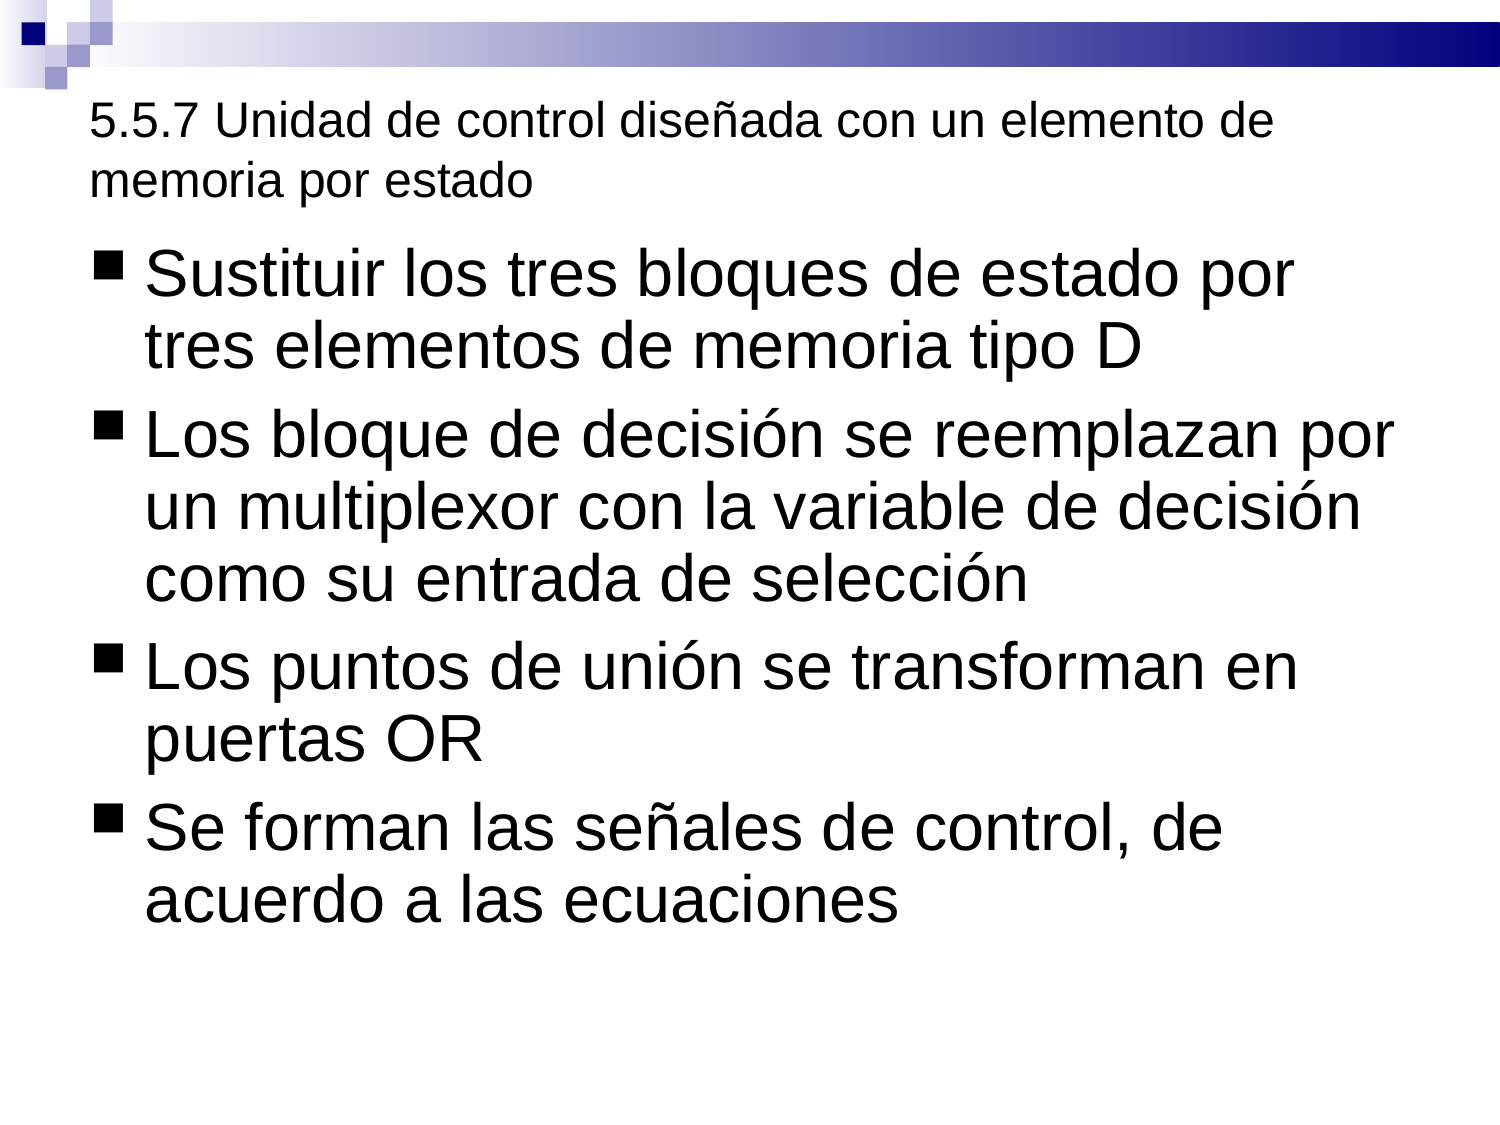

# 5.5.7 Unidad de control diseñada con un elemento de memoria por estado
Sustituir los tres bloques de estado por tres elementos de memoria tipo D
Los bloque de decisión se reemplazan por un multiplexor con la variable de decisión como su entrada de selección
Los puntos de unión se transforman en puertas OR
Se forman las señales de control, de acuerdo a las ecuaciones